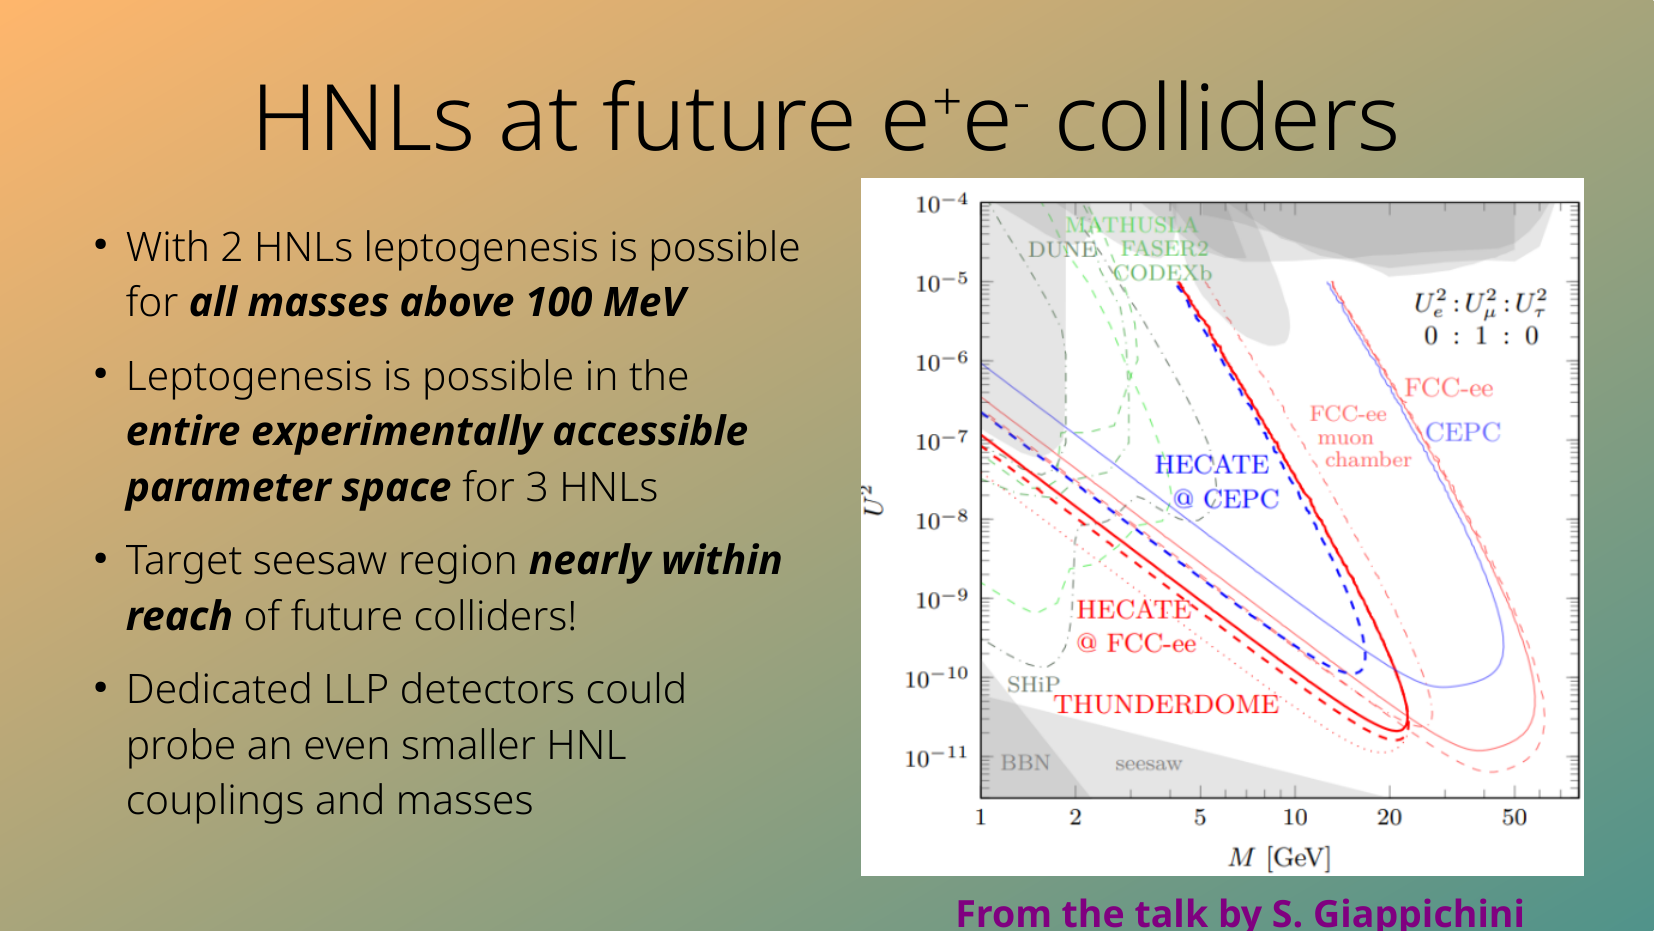

# HNLs at future e+e- colliders
With 2 HNLs leptogenesis is possible for all masses above 100 MeV
Leptogenesis is possible in the entire experimentally accessible parameter space for 3 HNLs
Target seesaw region nearly within reach of future colliders!
Dedicated LLP detectors could probe an even smaller HNL couplings and masses
5x1012
Z bosons
From the talk by S. Giappichini